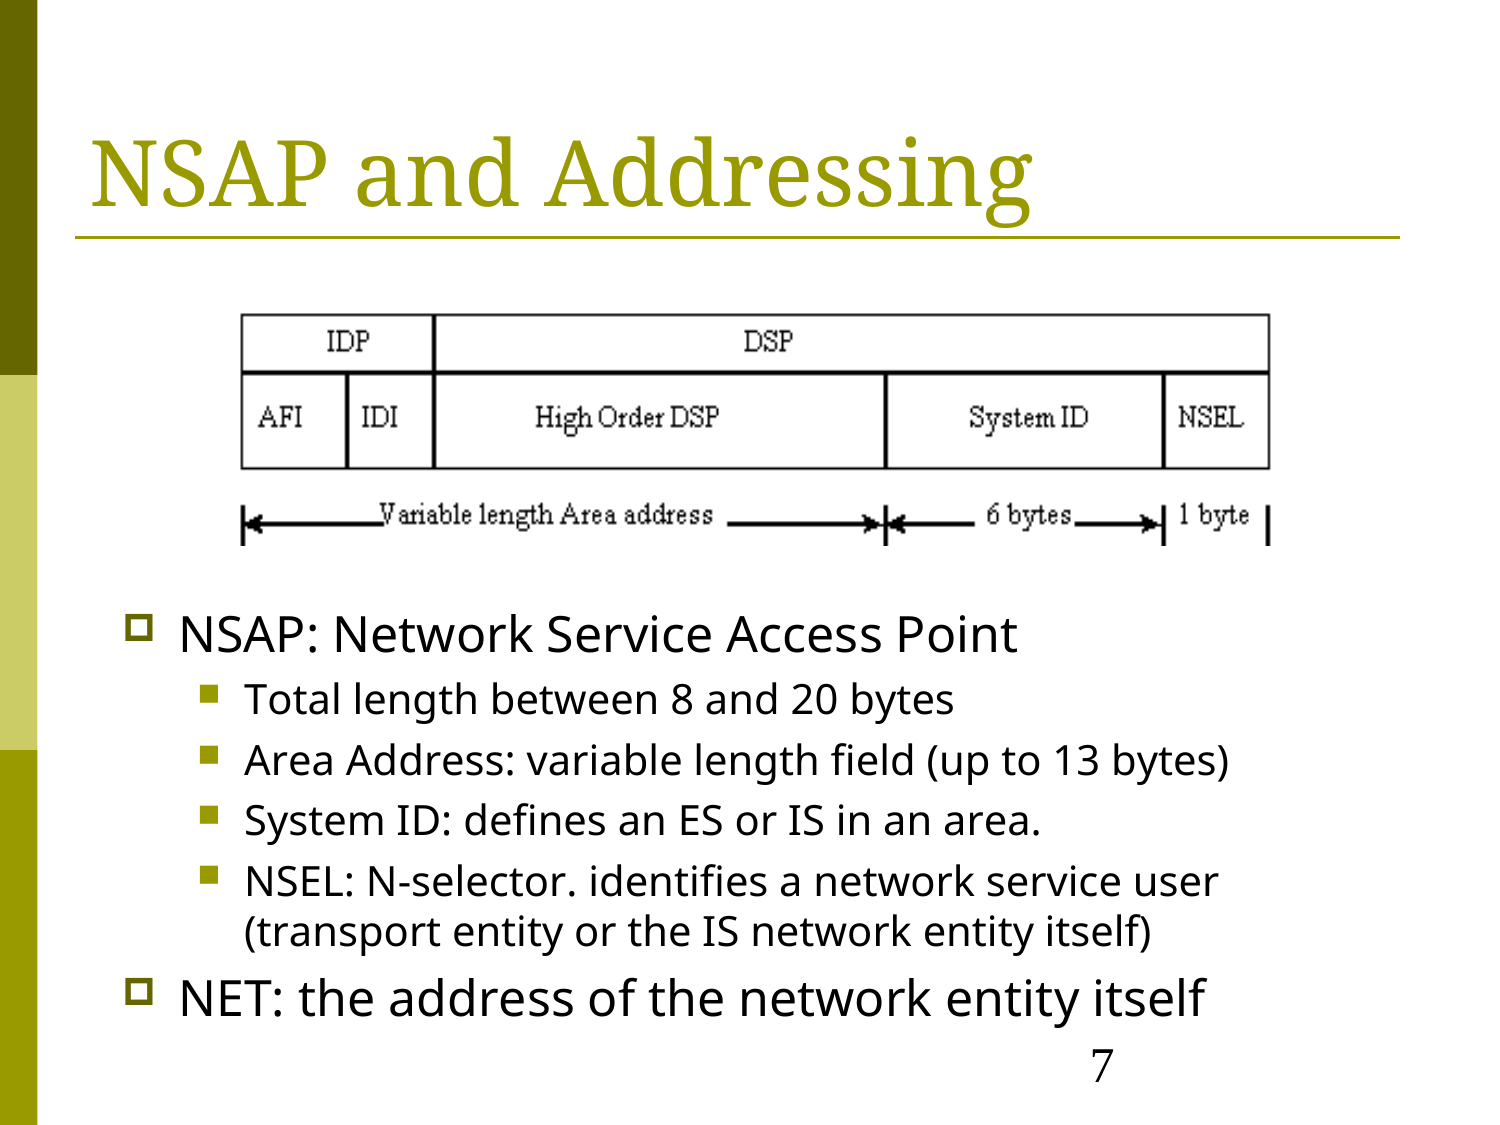

# NSAP and Addressing
NSAP: Network Service Access Point
Total length between 8 and 20 bytes
Area Address: variable length field (up to 13 bytes)
System ID: defines an ES or IS in an area.
NSEL: N-selector. identifies a network service user (transport entity or the IS network entity itself)
NET: the address of the network entity itself
7